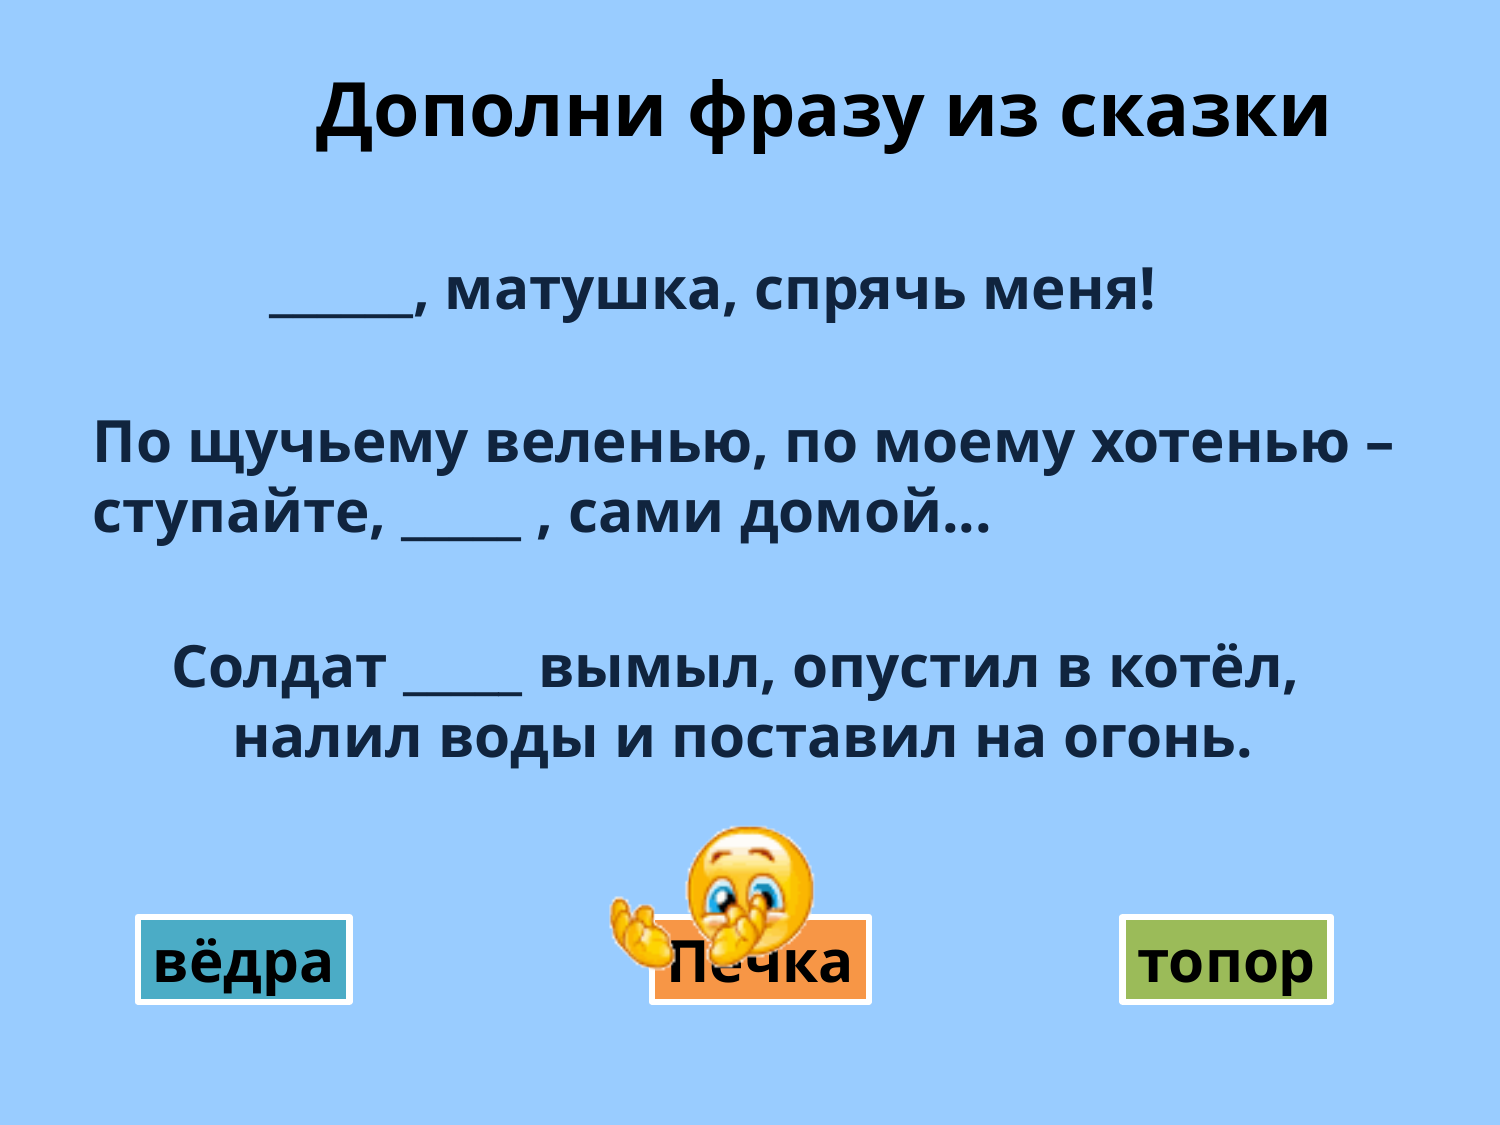

# Дополни фразу из сказки
______, матушка, спрячь меня!
По щучьему веленью, по моему хотенью –
ступайте, _____ , сами домой...
Солдат _____ вымыл, опустил в котёл,
налил воды и поставил на огонь.
вёдра
Печка
топор